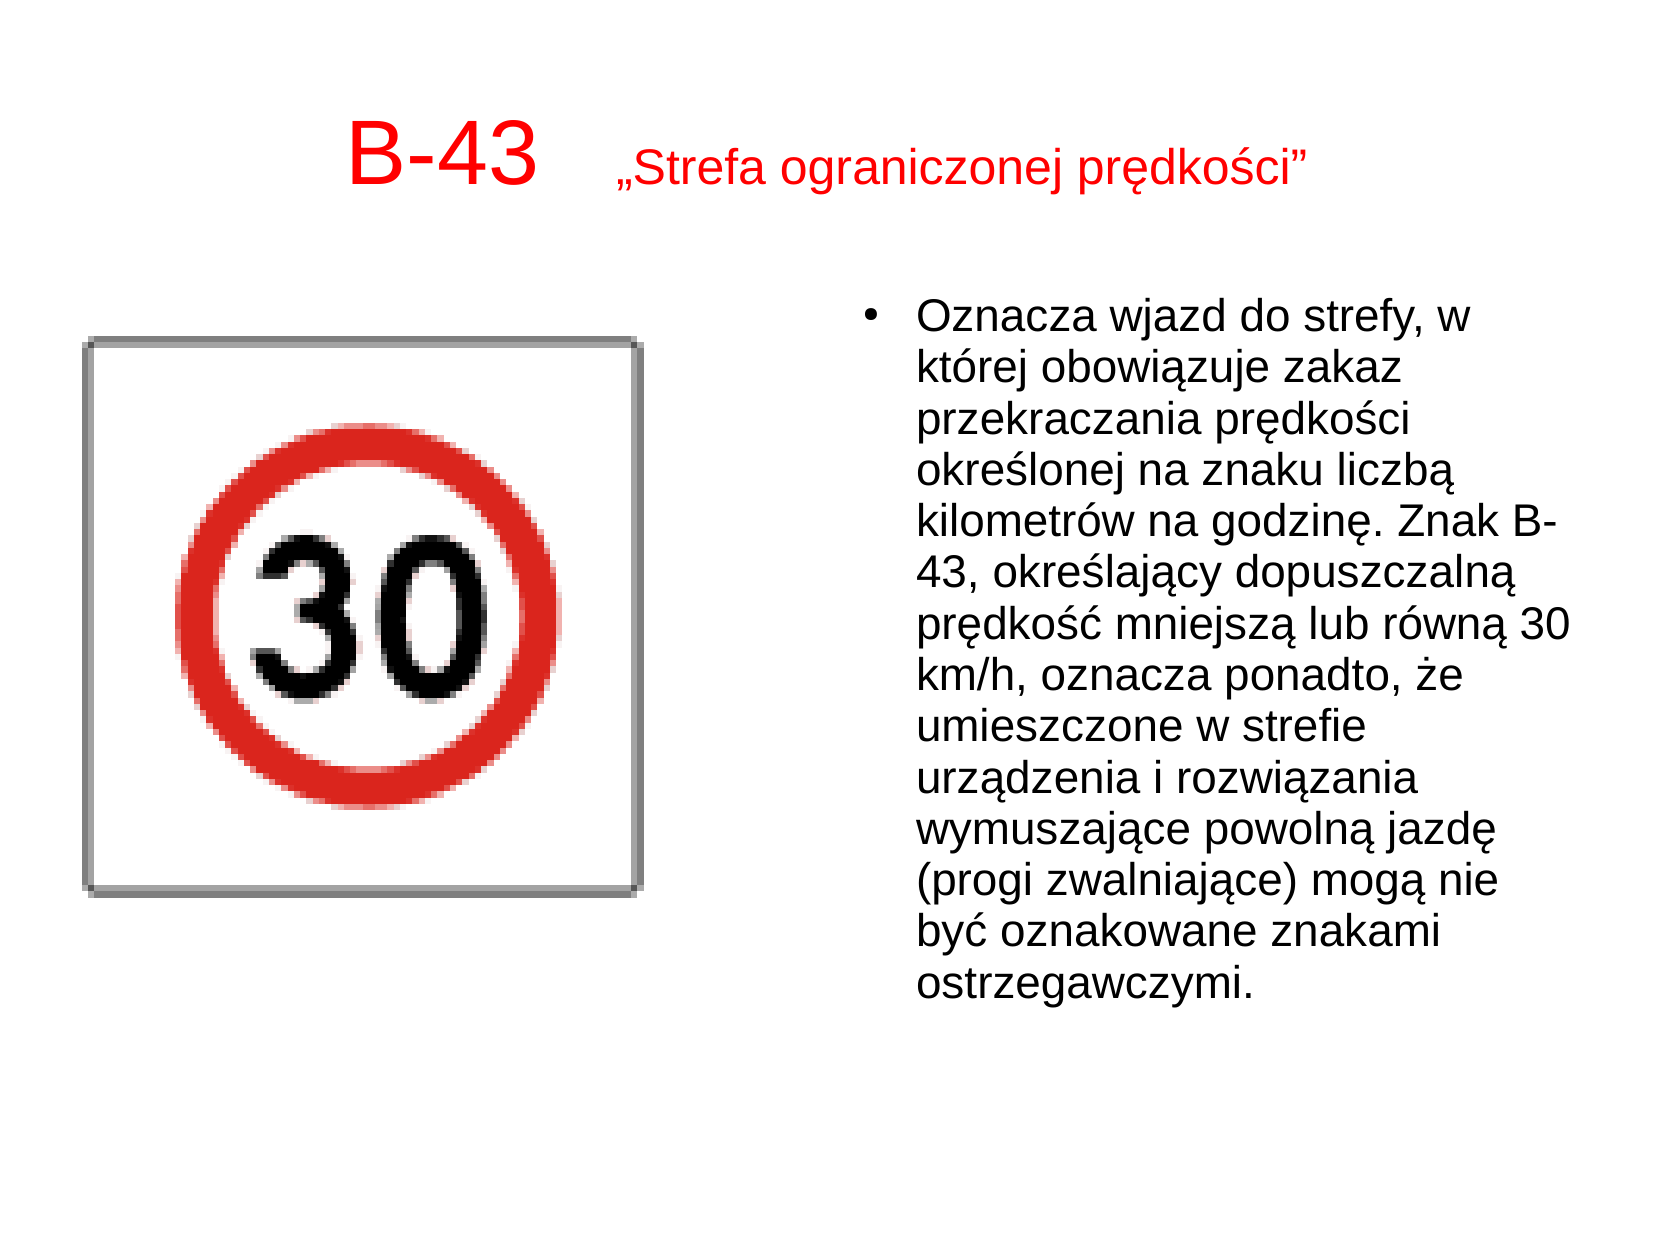

# B-43 „Strefa ograniczonej prędkości”
Oznacza wjazd do strefy, w której obowiązuje zakaz przekraczania prędkości określonej na znaku liczbą kilometrów na godzinę. Znak B-43, określający dopuszczalną prędkość mniejszą lub równą 30 km/h, oznacza ponadto, że umieszczone w strefie urządzenia i rozwiązania wymuszające powolną jazdę (progi zwalniające) mogą nie być oznakowane znakami ostrzegawczymi.